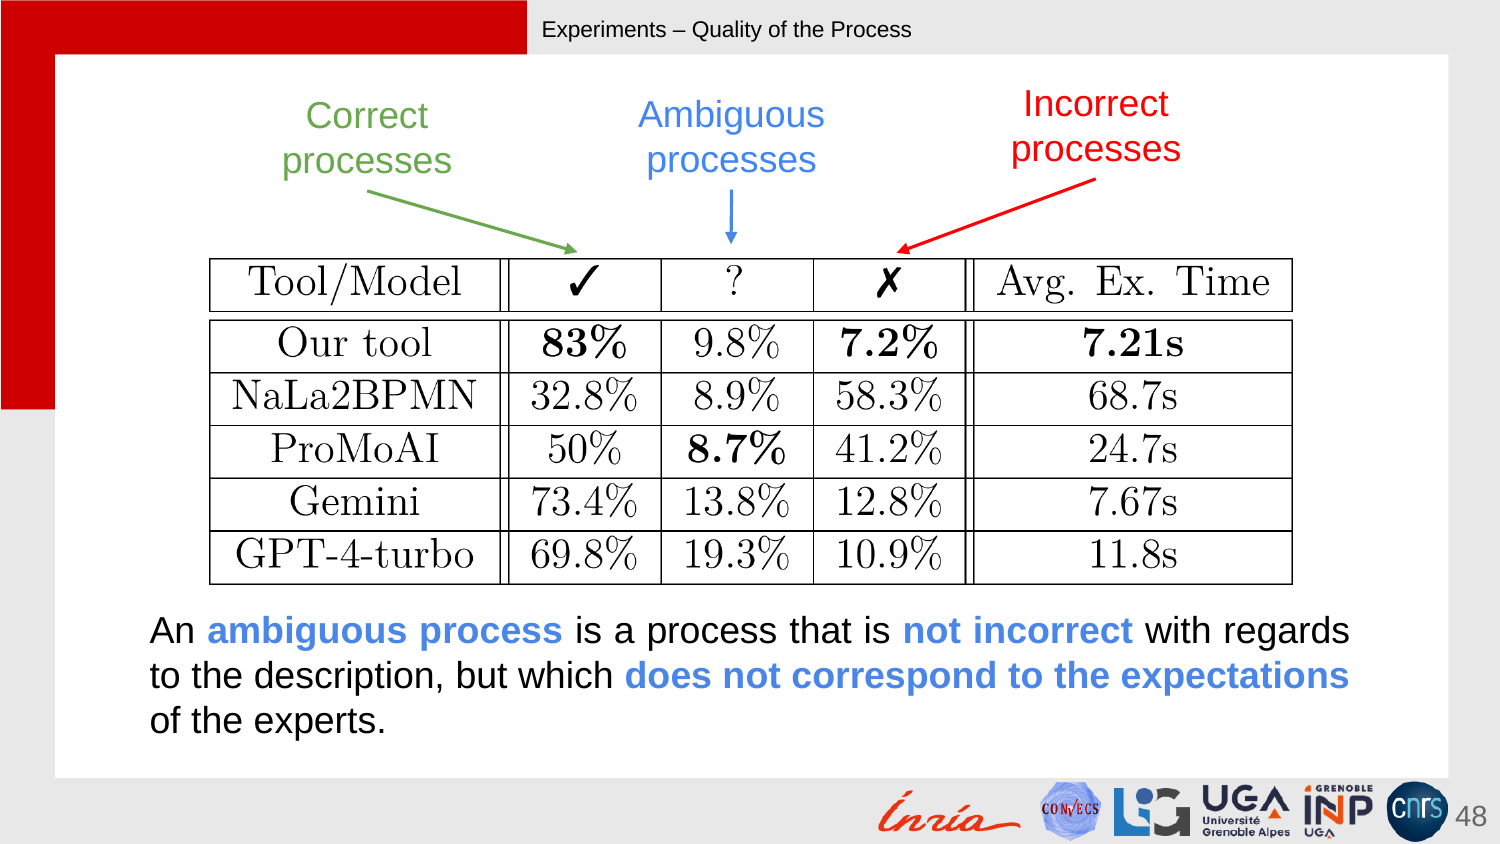

# Experiments – Quality of the Process
Incorrect
processes
Ambiguous
processes
Correct
processes
An ambiguous process is a process that is not incorrect with regards to the description, but which does not correspond to the expectations of the experts.
48